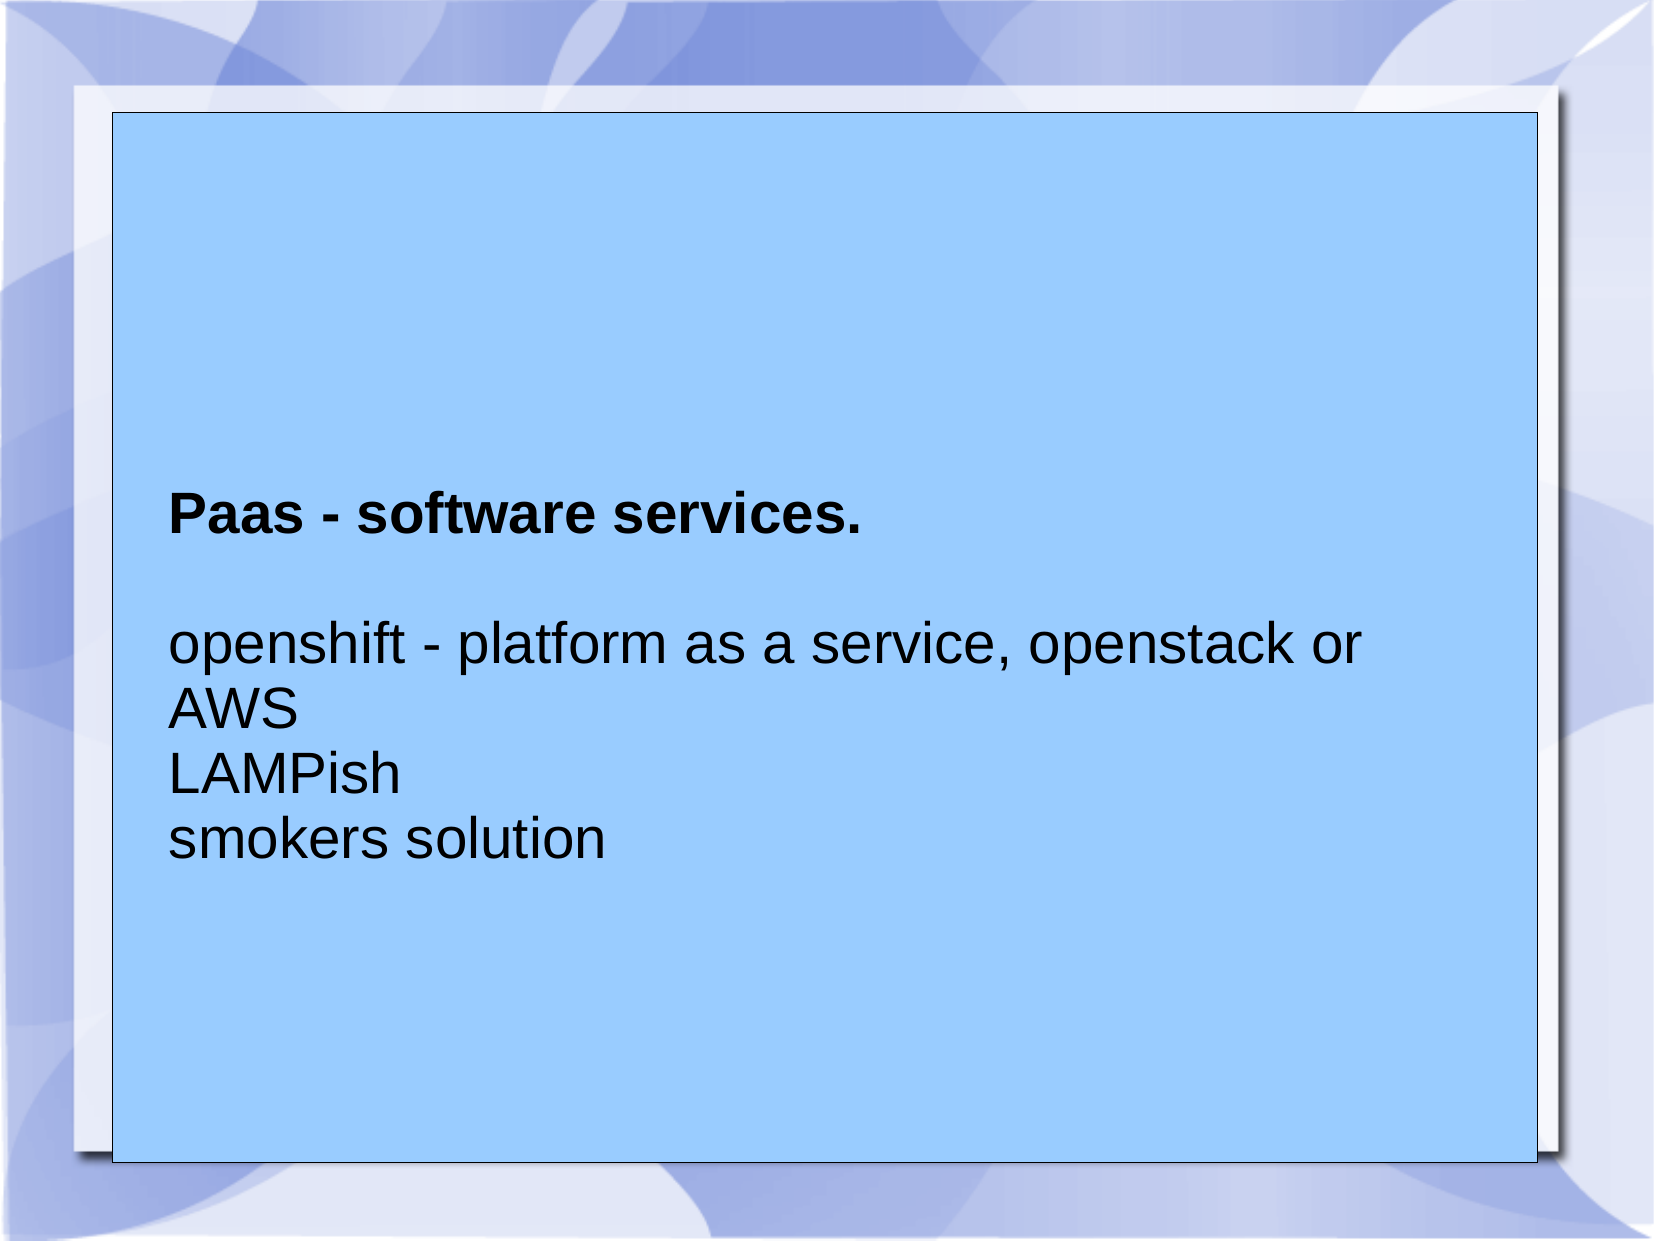

Paas - software services.
openshift - platform as a service, openstack or AWS
LAMPish
smokers solution